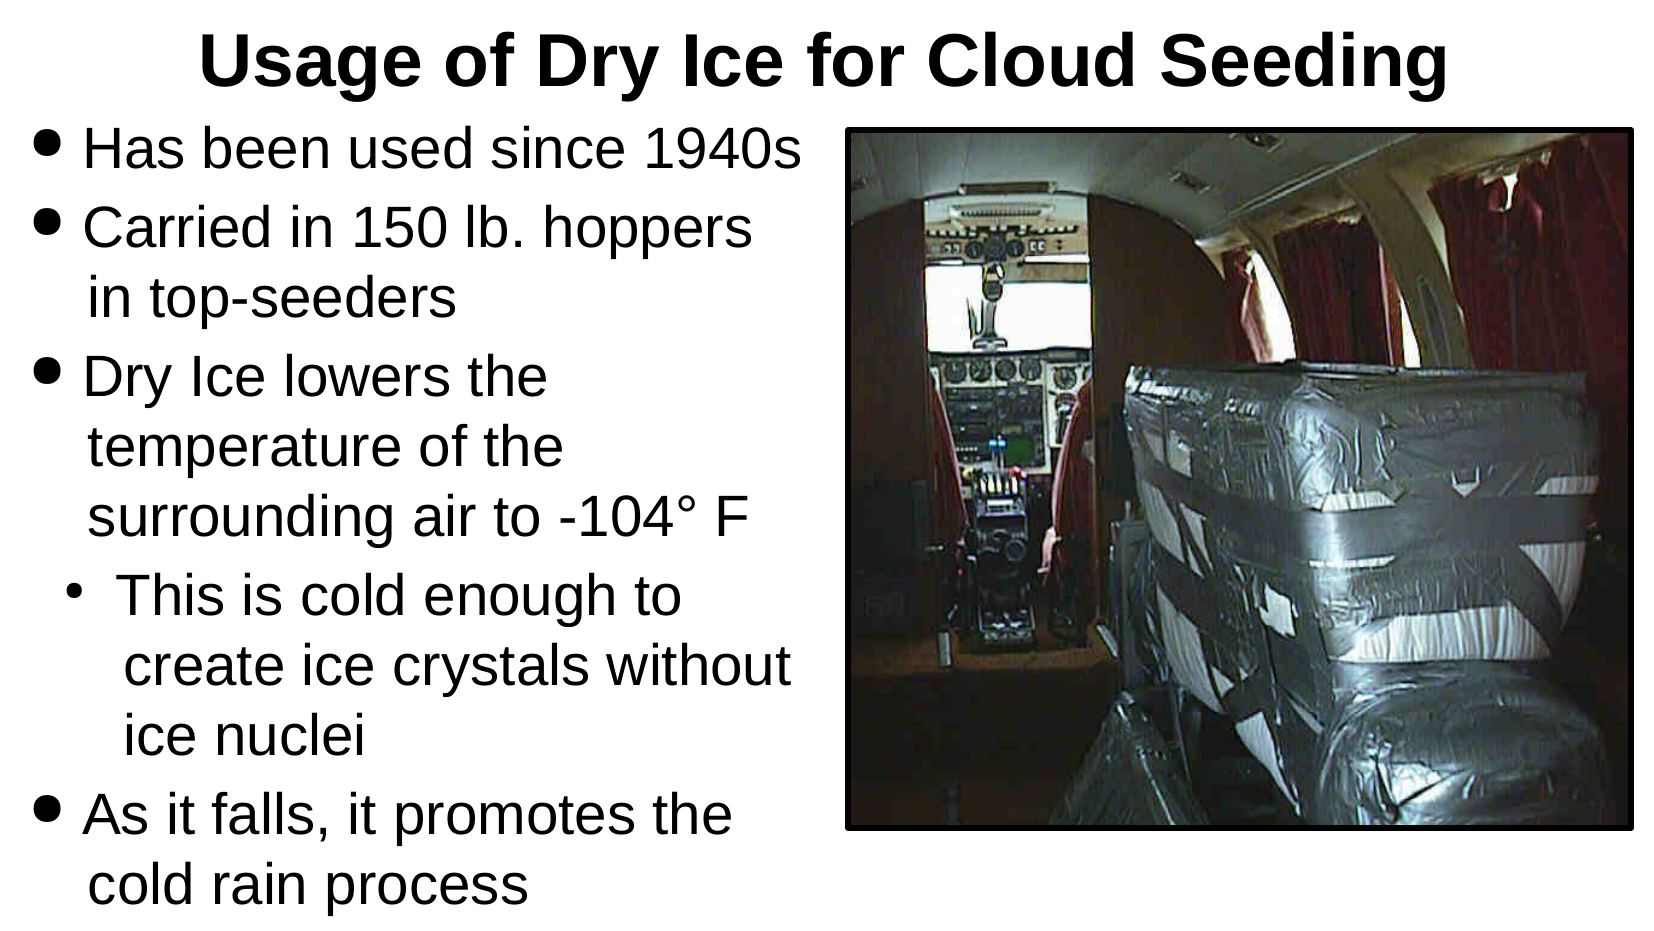

# Usage of Dry Ice for Cloud Seeding
 Has been used since 1940s
 Carried in 150 lb. hoppers in top-seeders
 Dry Ice lowers the temperature of the surrounding air to -104° F
 This is cold enough to create ice crystals without ice nuclei
 As it falls, it promotes the cold rain process